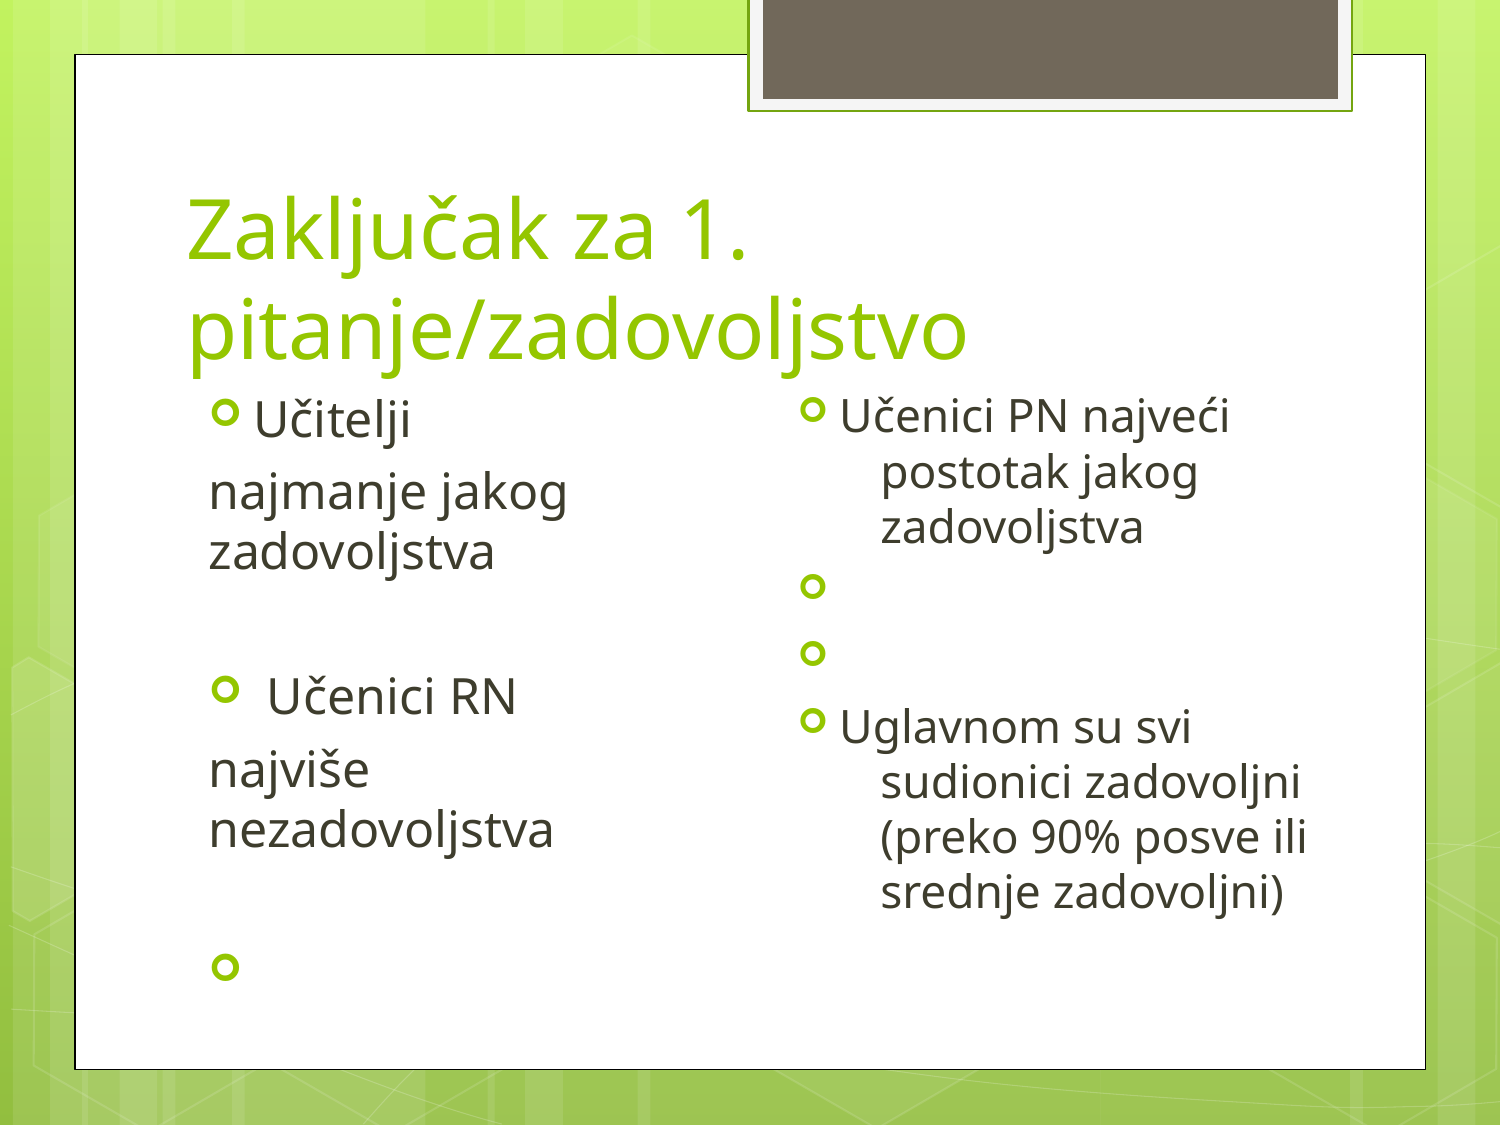

# Zaključak za 1. pitanje/zadovoljstvo
Učitelji
najmanje jakog zadovoljstva
 Učenici RN
najviše nezadovoljstva
Učenici PN najveći postotak jakog zadovoljstva
Uglavnom su svi sudionici zadovoljni (preko 90% posve ili srednje zadovoljni)